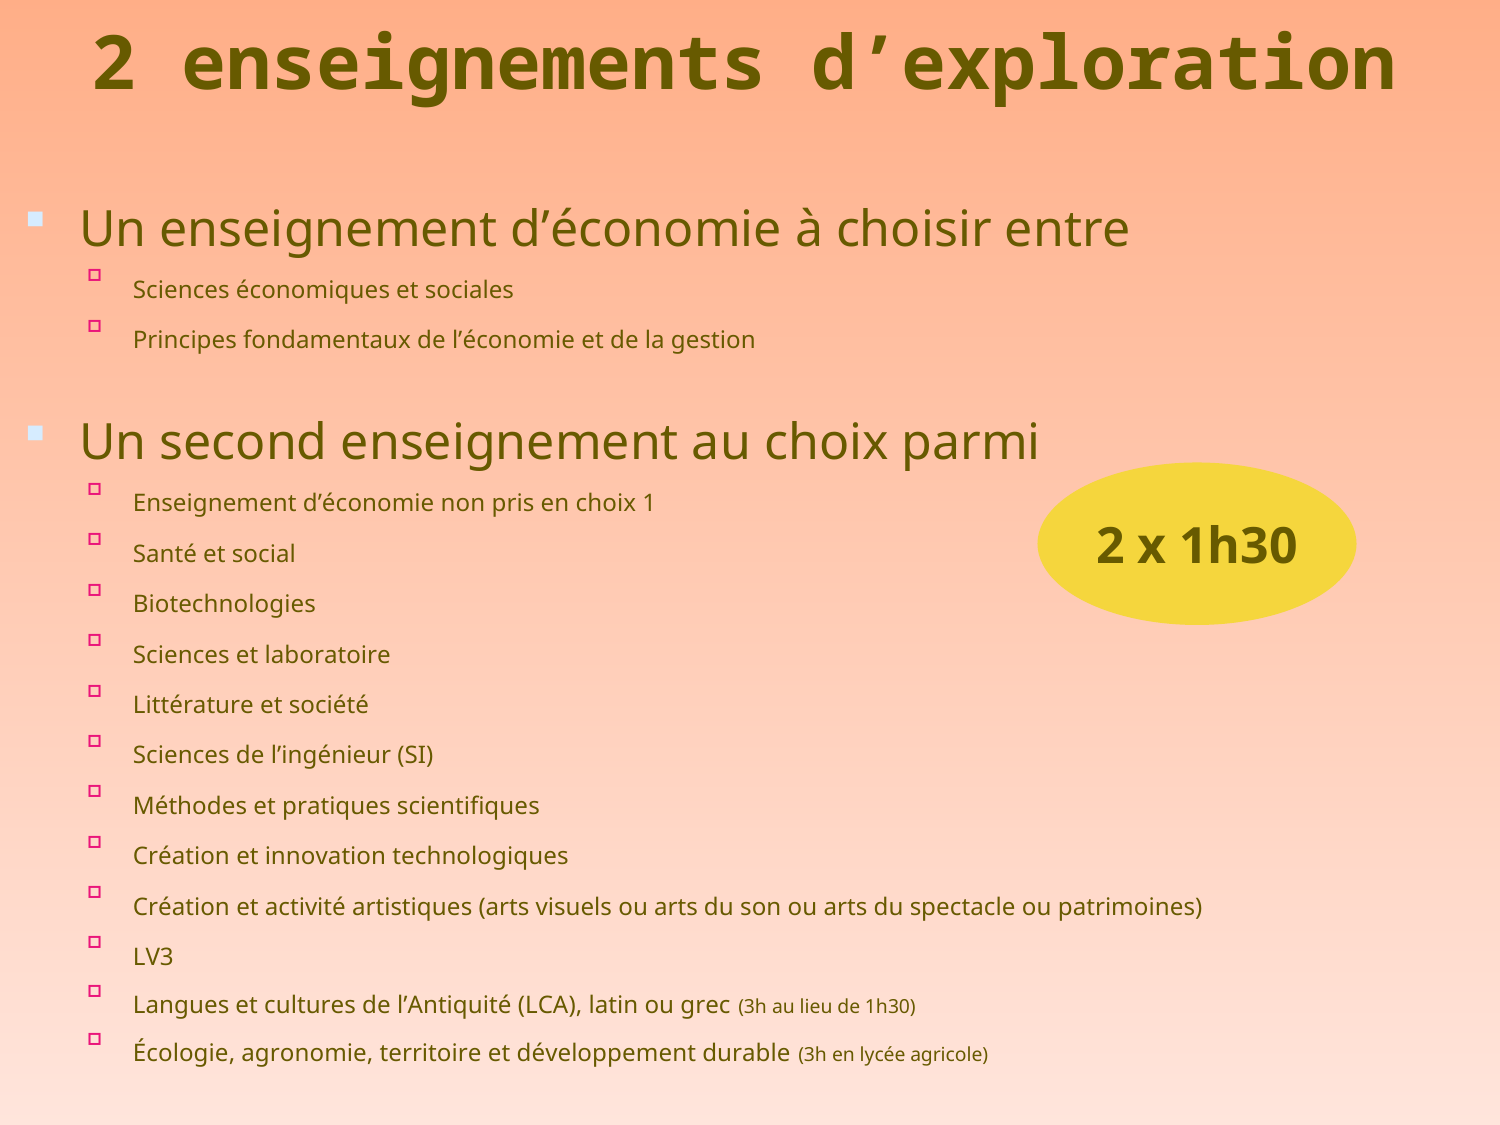

2 enseignements d’exploration
Un enseignement d’économie à choisir entre
Sciences économiques et sociales
Principes fondamentaux de l’économie et de la gestion
Un second enseignement au choix parmi
Enseignement d’économie non pris en choix 1
Santé et social
Biotechnologies
Sciences et laboratoire
Littérature et société
Sciences de l’ingénieur (SI)‏
Méthodes et pratiques scientifiques
Création et innovation technologiques
Création et activité artistiques (arts visuels ou arts du son ou arts du spectacle ou patrimoines)‏
LV3
Langues et cultures de l’Antiquité (LCA), latin ou grec (3h au lieu de 1h30)‏
Écologie, agronomie, territoire et développement durable (3h en lycée agricole)‏
2 x 1h30